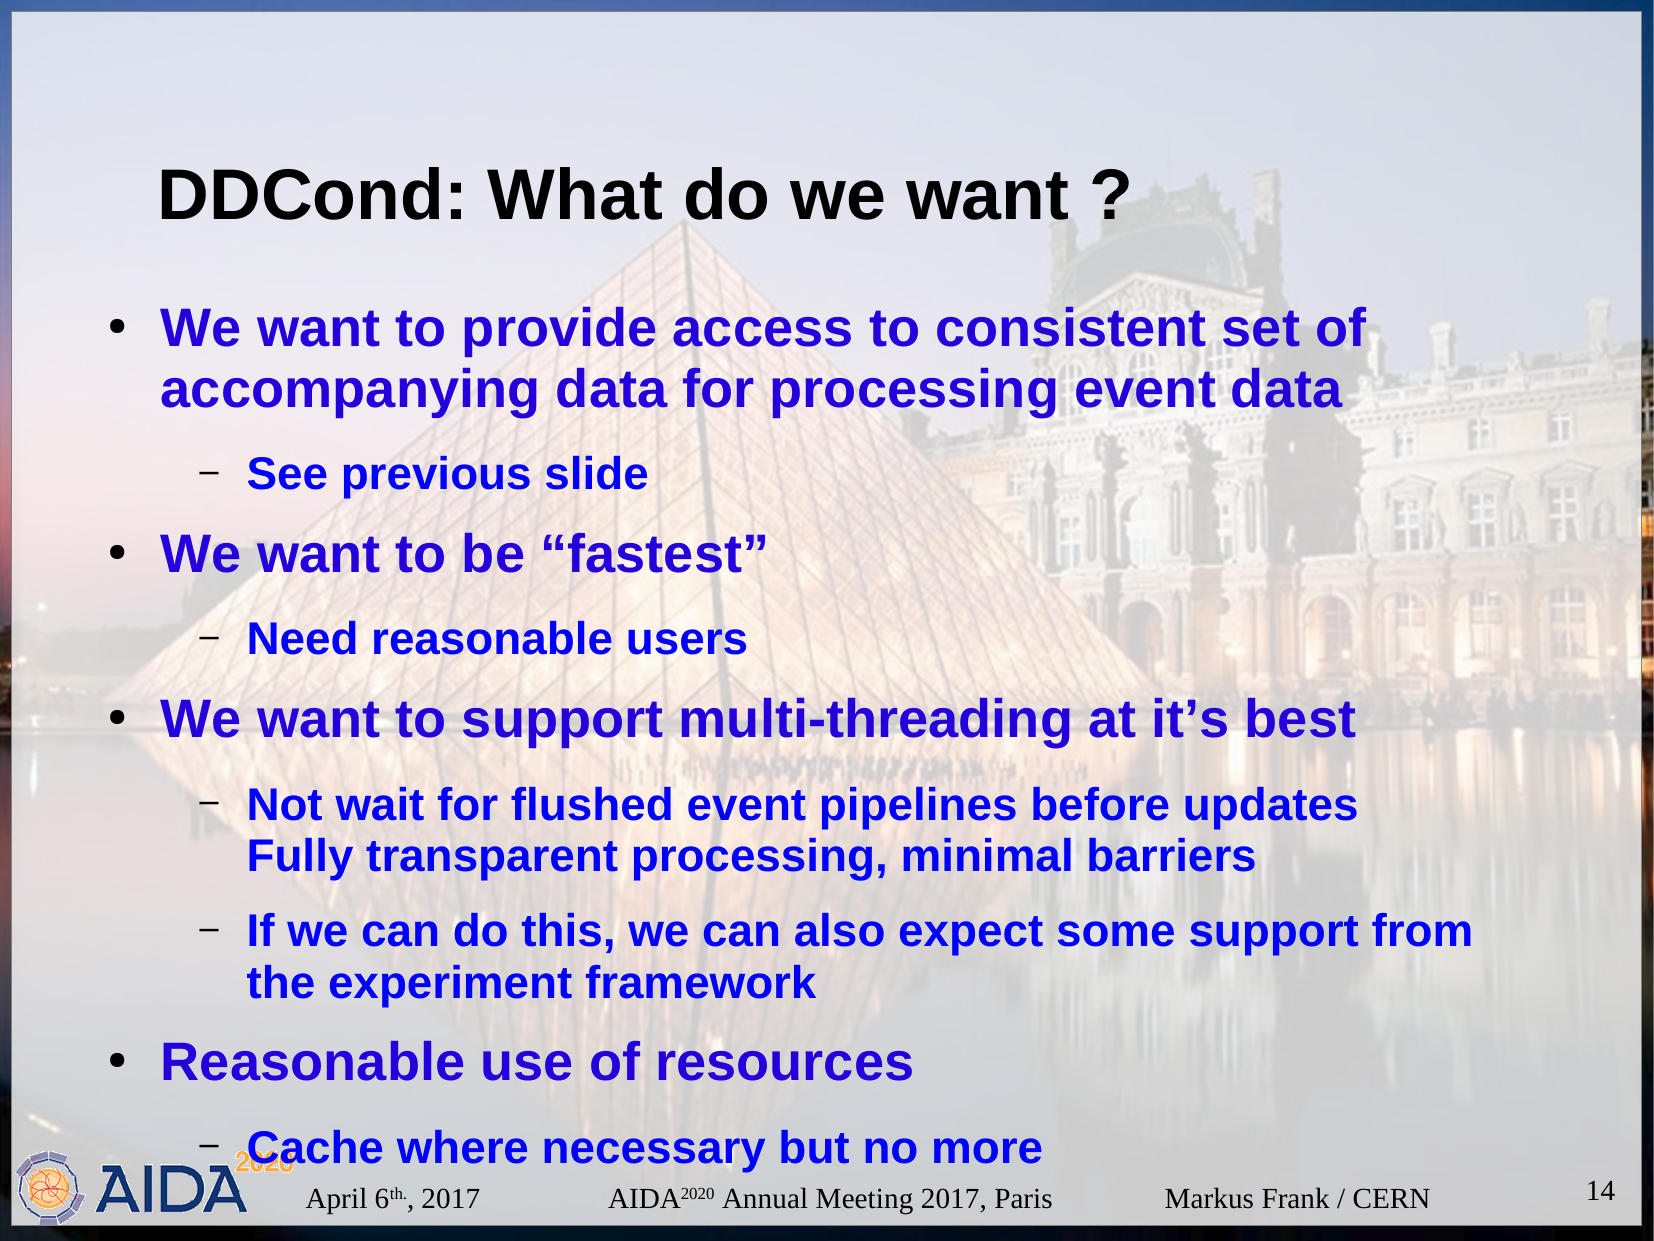

# DDCond: What do we want ?
We want to provide access to consistent set of
accompanying data for processing event data
See previous slide
We want to be “fastest”
Need reasonable users
We want to support multi-threading at it’s best
Not wait for flushed event pipelines before updates
Fully transparent processing, minimal barriers
If we can do this, we can also expect some support from
the experiment framework
Reasonable use of resources
Cache where necessary but no more
14
February, 4th. 2014
CLIC Workshop at CERN, Markus Frank / CERN